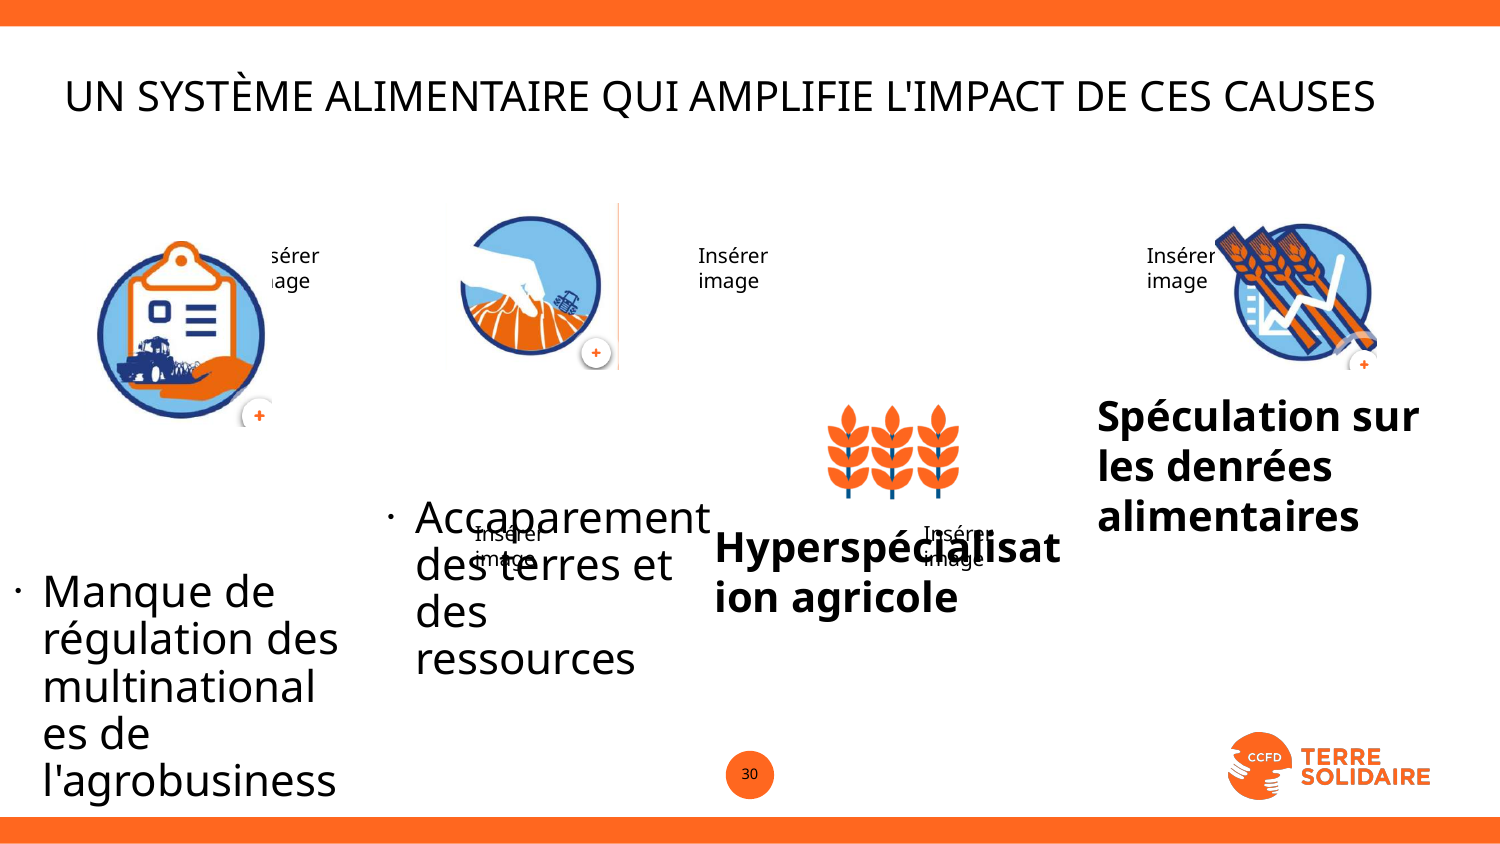

# UN SYSTÈME ALIMENTAIRE QUI AMPLIFIE L'IMPACT DE CES CAUSES
Accaparement des terres et des ressources
Spéculation sur les denrées alimentaires
Manque de régulation des multinationales de l'agrobusiness
Hyperspécialisation agricole